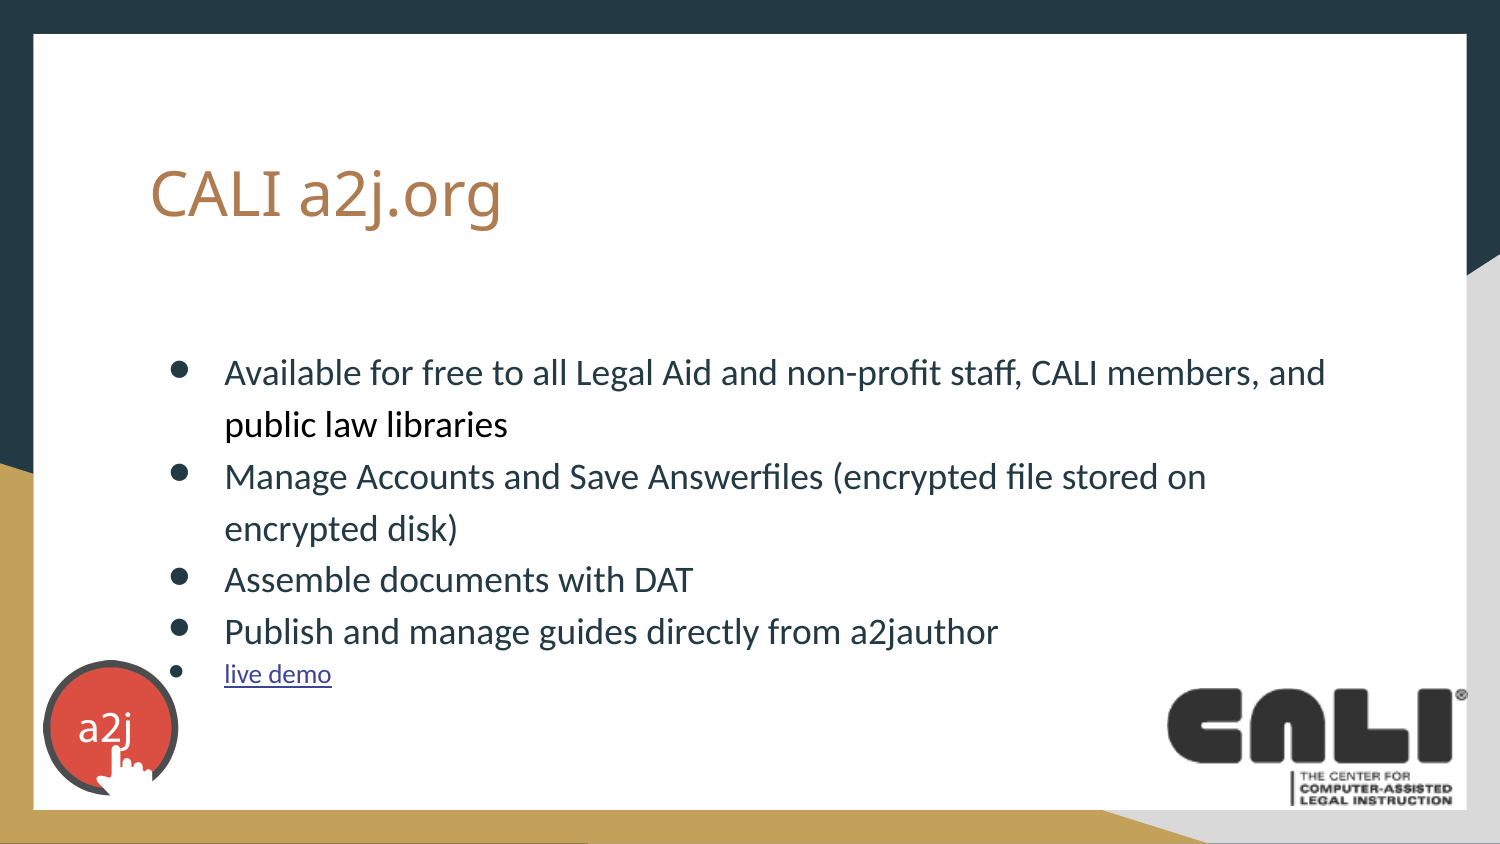

# CALI a2j.org
Available for free to all Legal Aid and non-profit staff, CALI members, and public law libraries
Manage Accounts and Save Answerfiles (encrypted file stored on encrypted disk)
Assemble documents with DAT
Publish and manage guides directly from a2jauthor
live demo